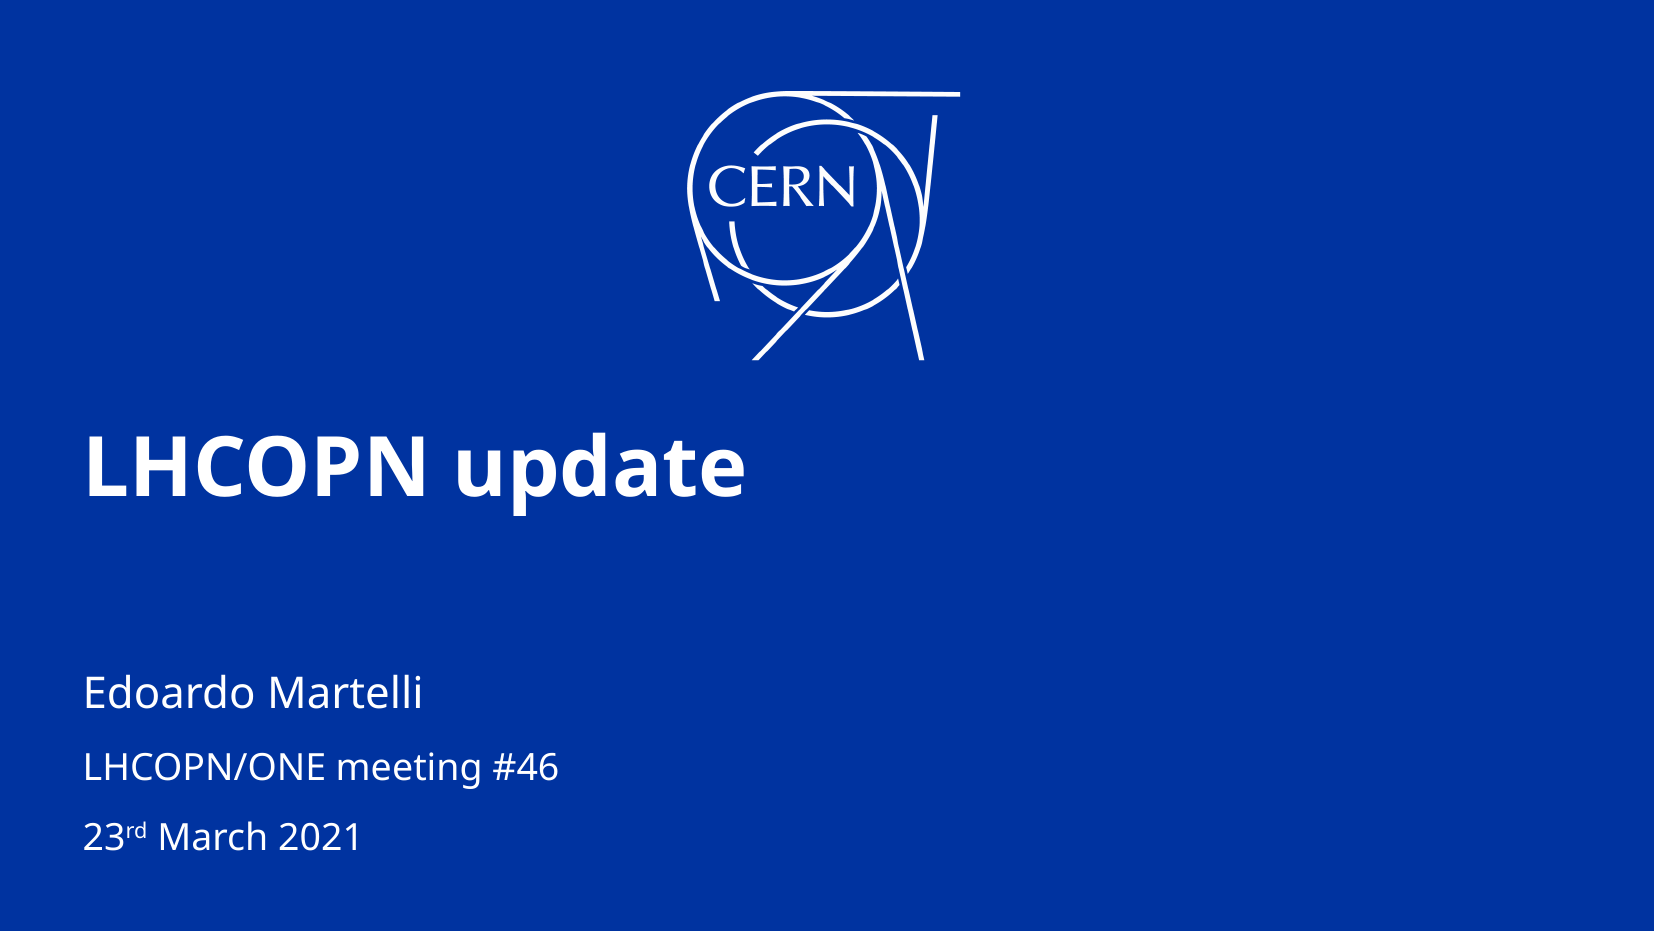

# LHCOPN update
Edoardo Martelli
LHCOPN/ONE meeting #46
23rd March 2021